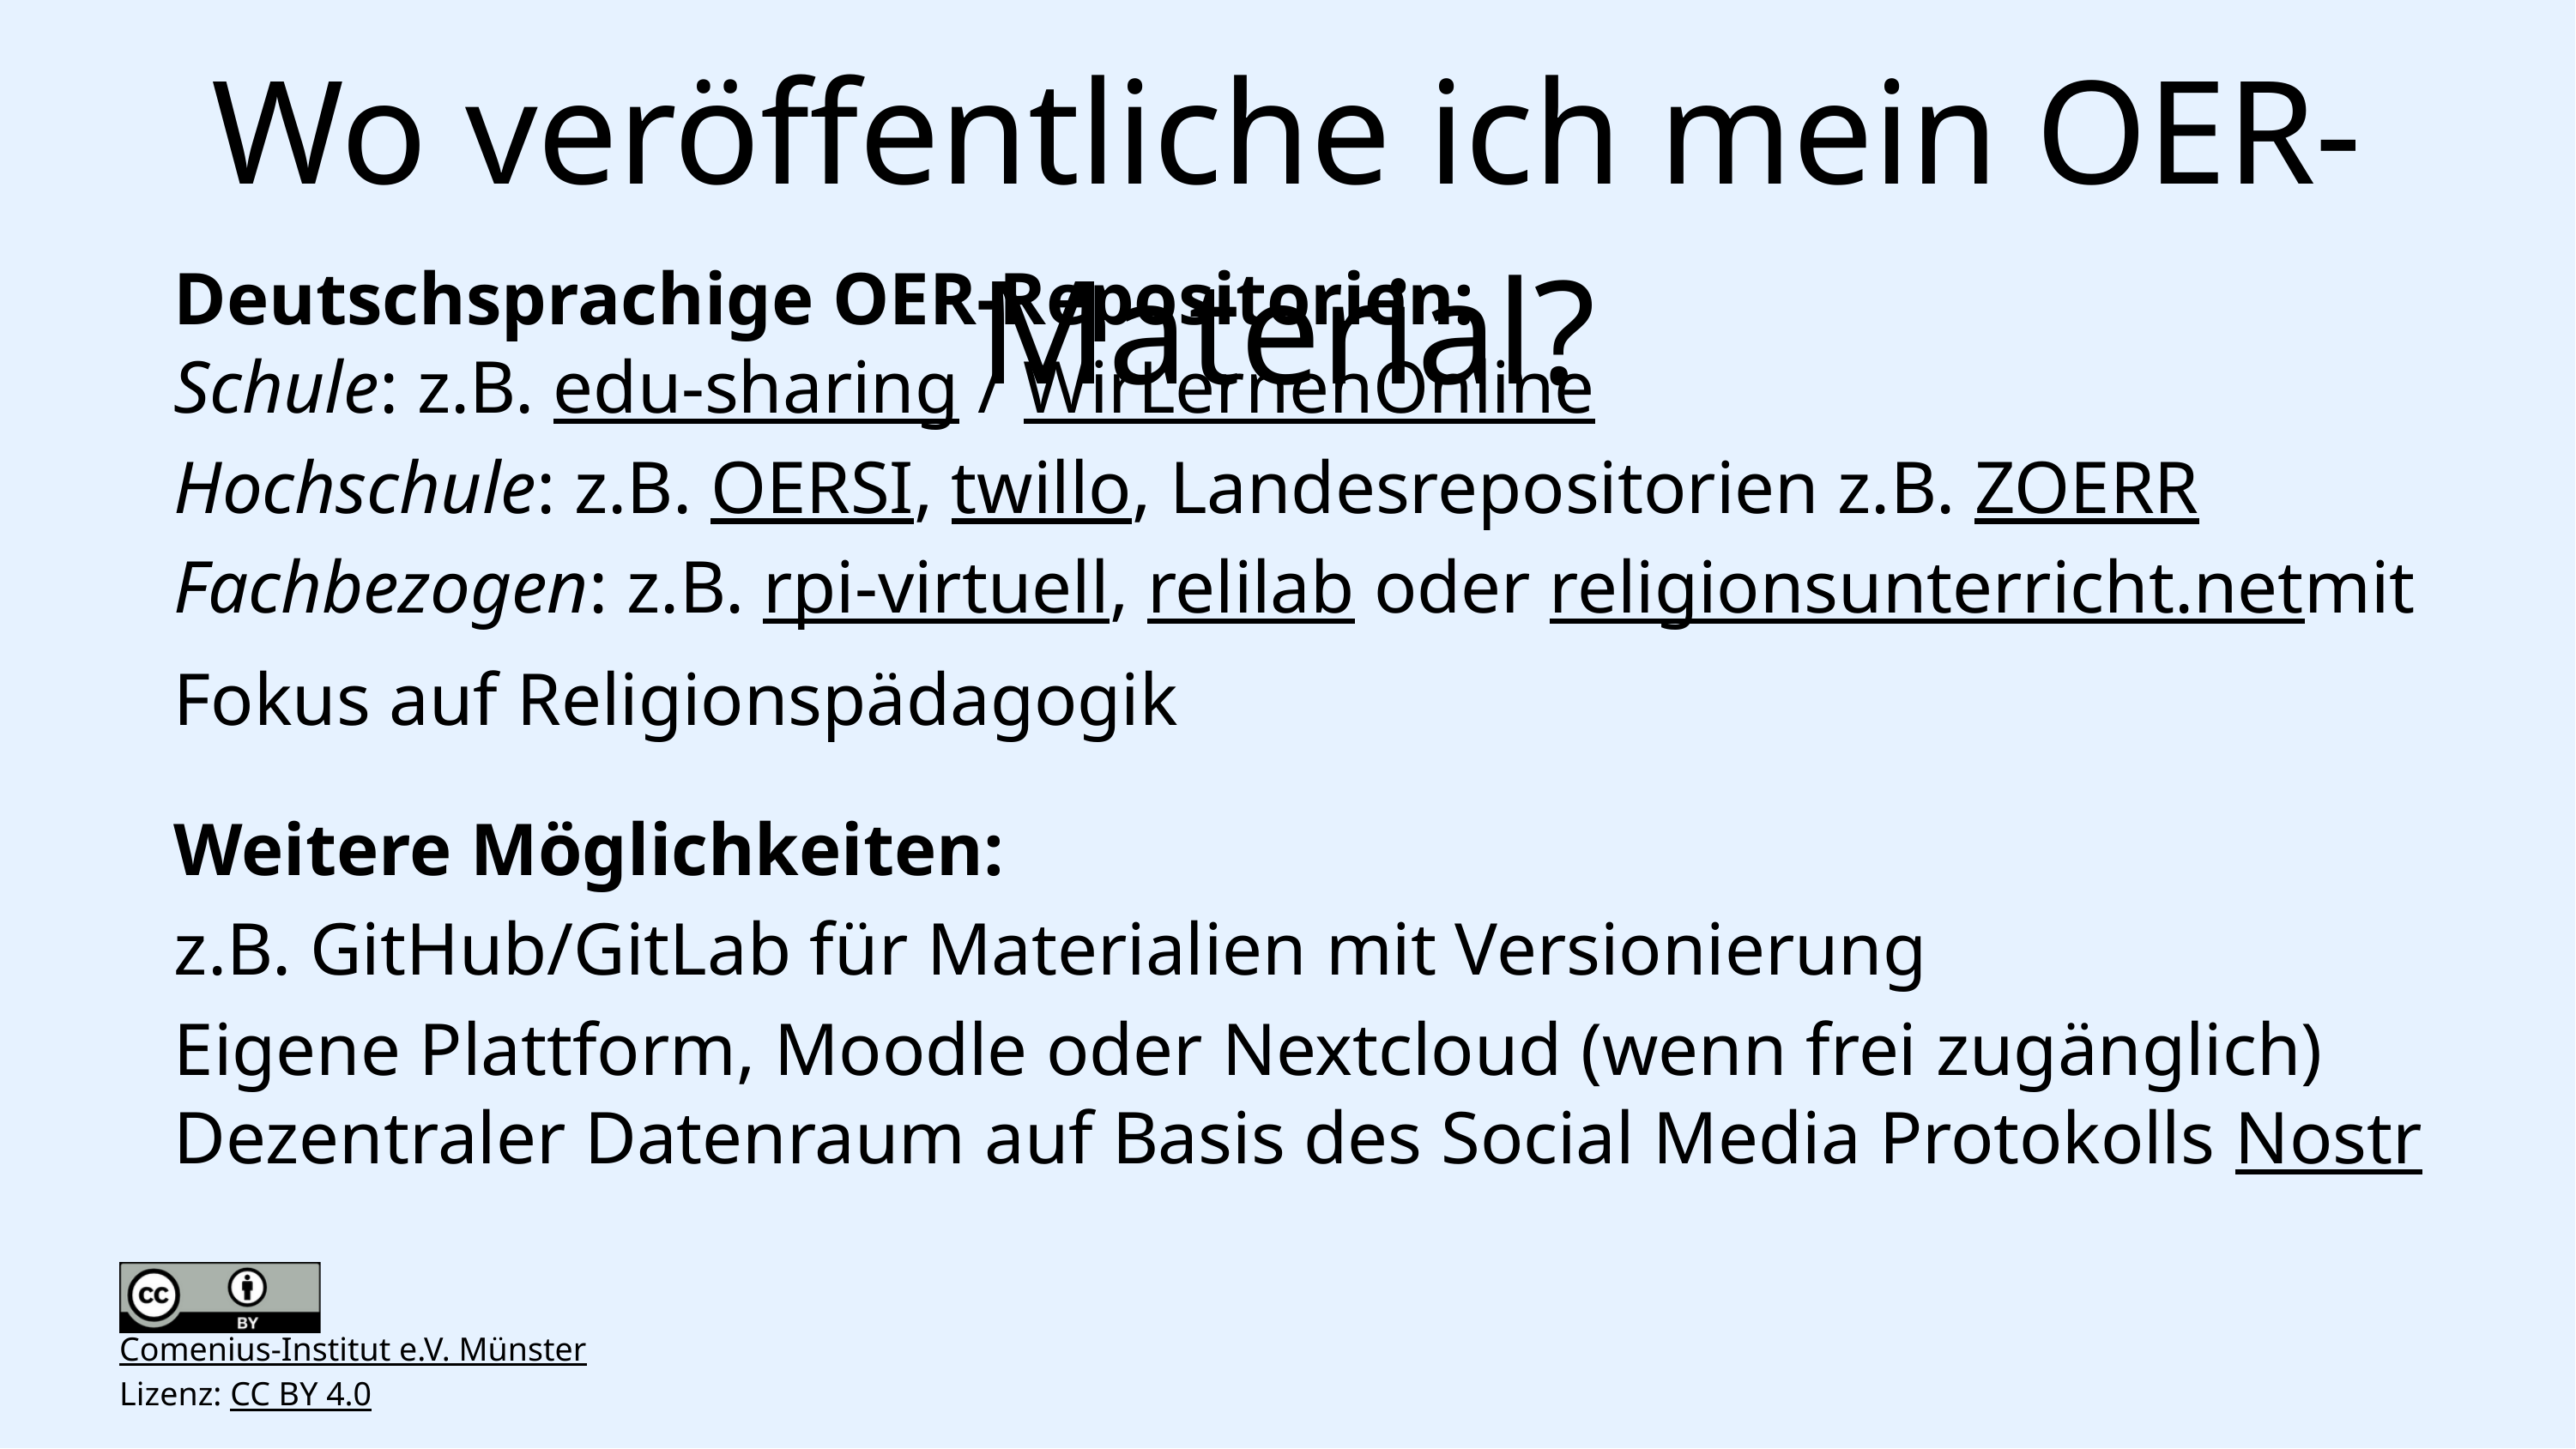

Wo veröffentliche ich mein OER-Material?
Deutschsprachige OER-Repositorien:
Schule: z.B. edu-sharing / WirLernenOnline
Hochschule: z.B. OERSI, twillo, Landesrepositorien z.B. ZOERR
Fachbezogen: z.B. rpi-virtuell, relilab oder religionsunterricht.netmit Fokus auf Religionspädagogik
Weitere Möglichkeiten:
z.B. GitHub/GitLab für Materialien mit Versionierung
Eigene Plattform, Moodle oder Nextcloud (wenn frei zugänglich)
Dezentraler Datenraum auf Basis des Social Media Protokolls Nostr
Comenius-Institut e.V. Münster
Lizenz: CC BY 4.0